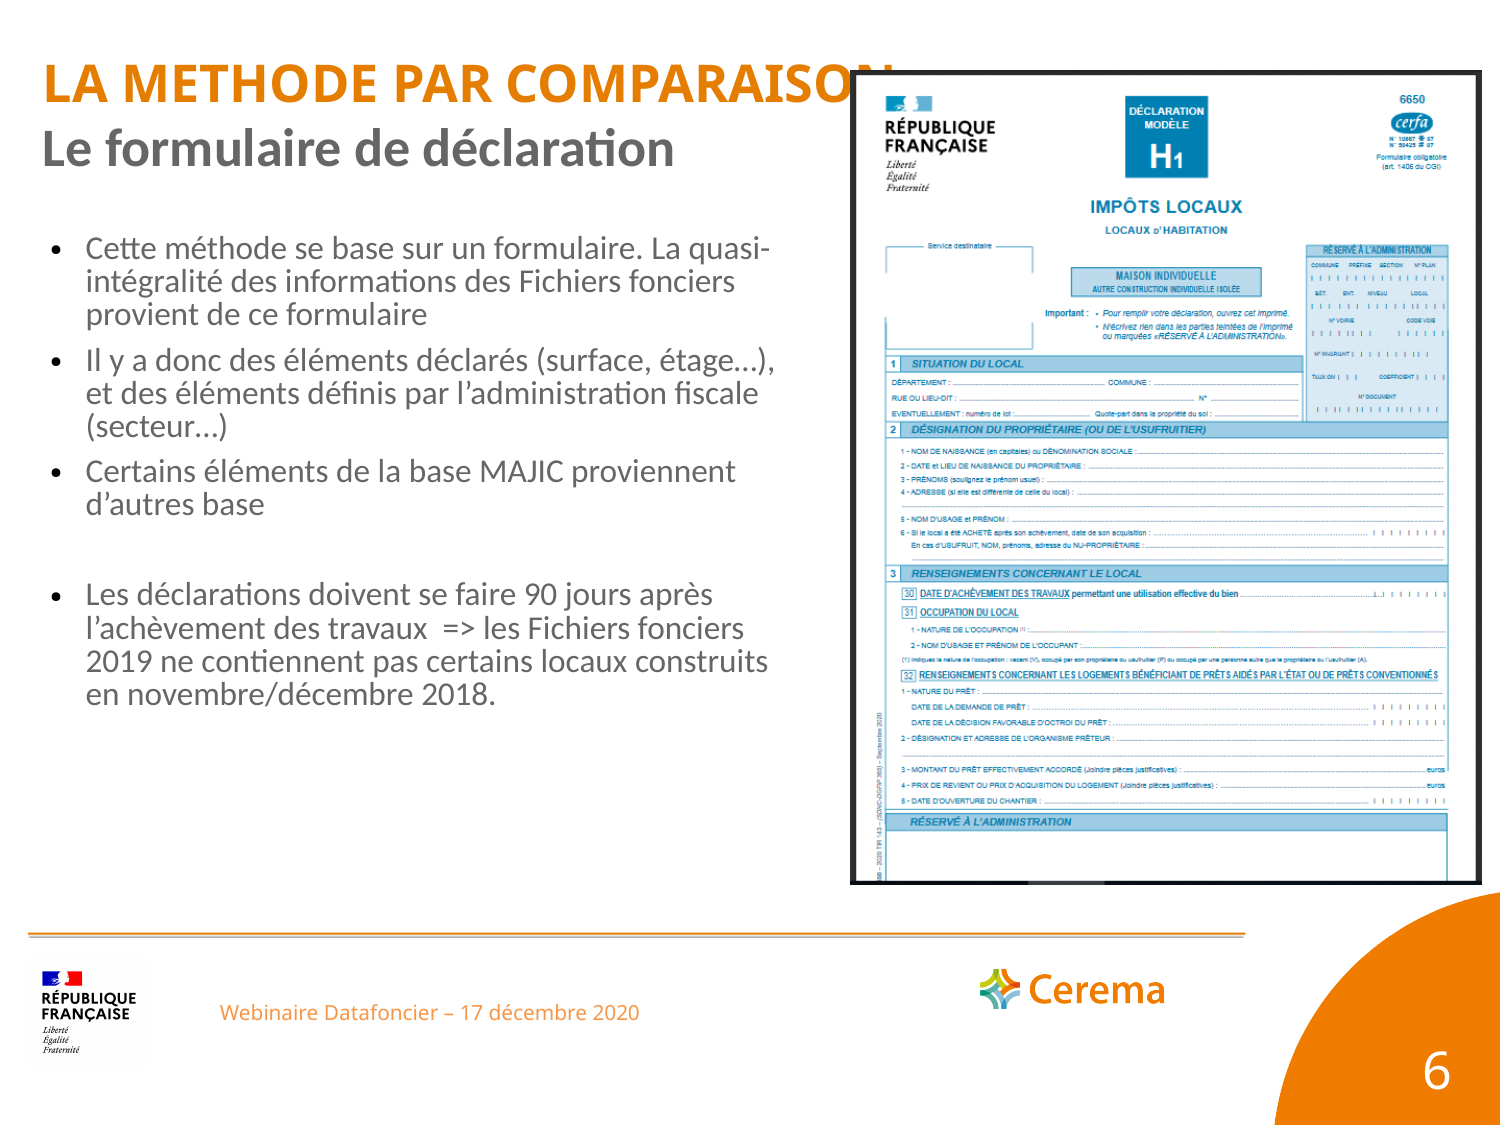

La methode par comparaison
Le formulaire de déclaration
Cette méthode se base sur un formulaire. La quasi-intégralité des informations des Fichiers fonciers provient de ce formulaire
Il y a donc des éléments déclarés (surface, étage…), et des éléments définis par l’administration fiscale (secteur…)
Certains éléments de la base MAJIC proviennent d’autres base
Les déclarations doivent se faire 90 jours après l’achèvement des travaux => les Fichiers fonciers 2019 ne contiennent pas certains locaux construits en novembre/décembre 2018.
Webinaire Datafoncier – 17 décembre 2020